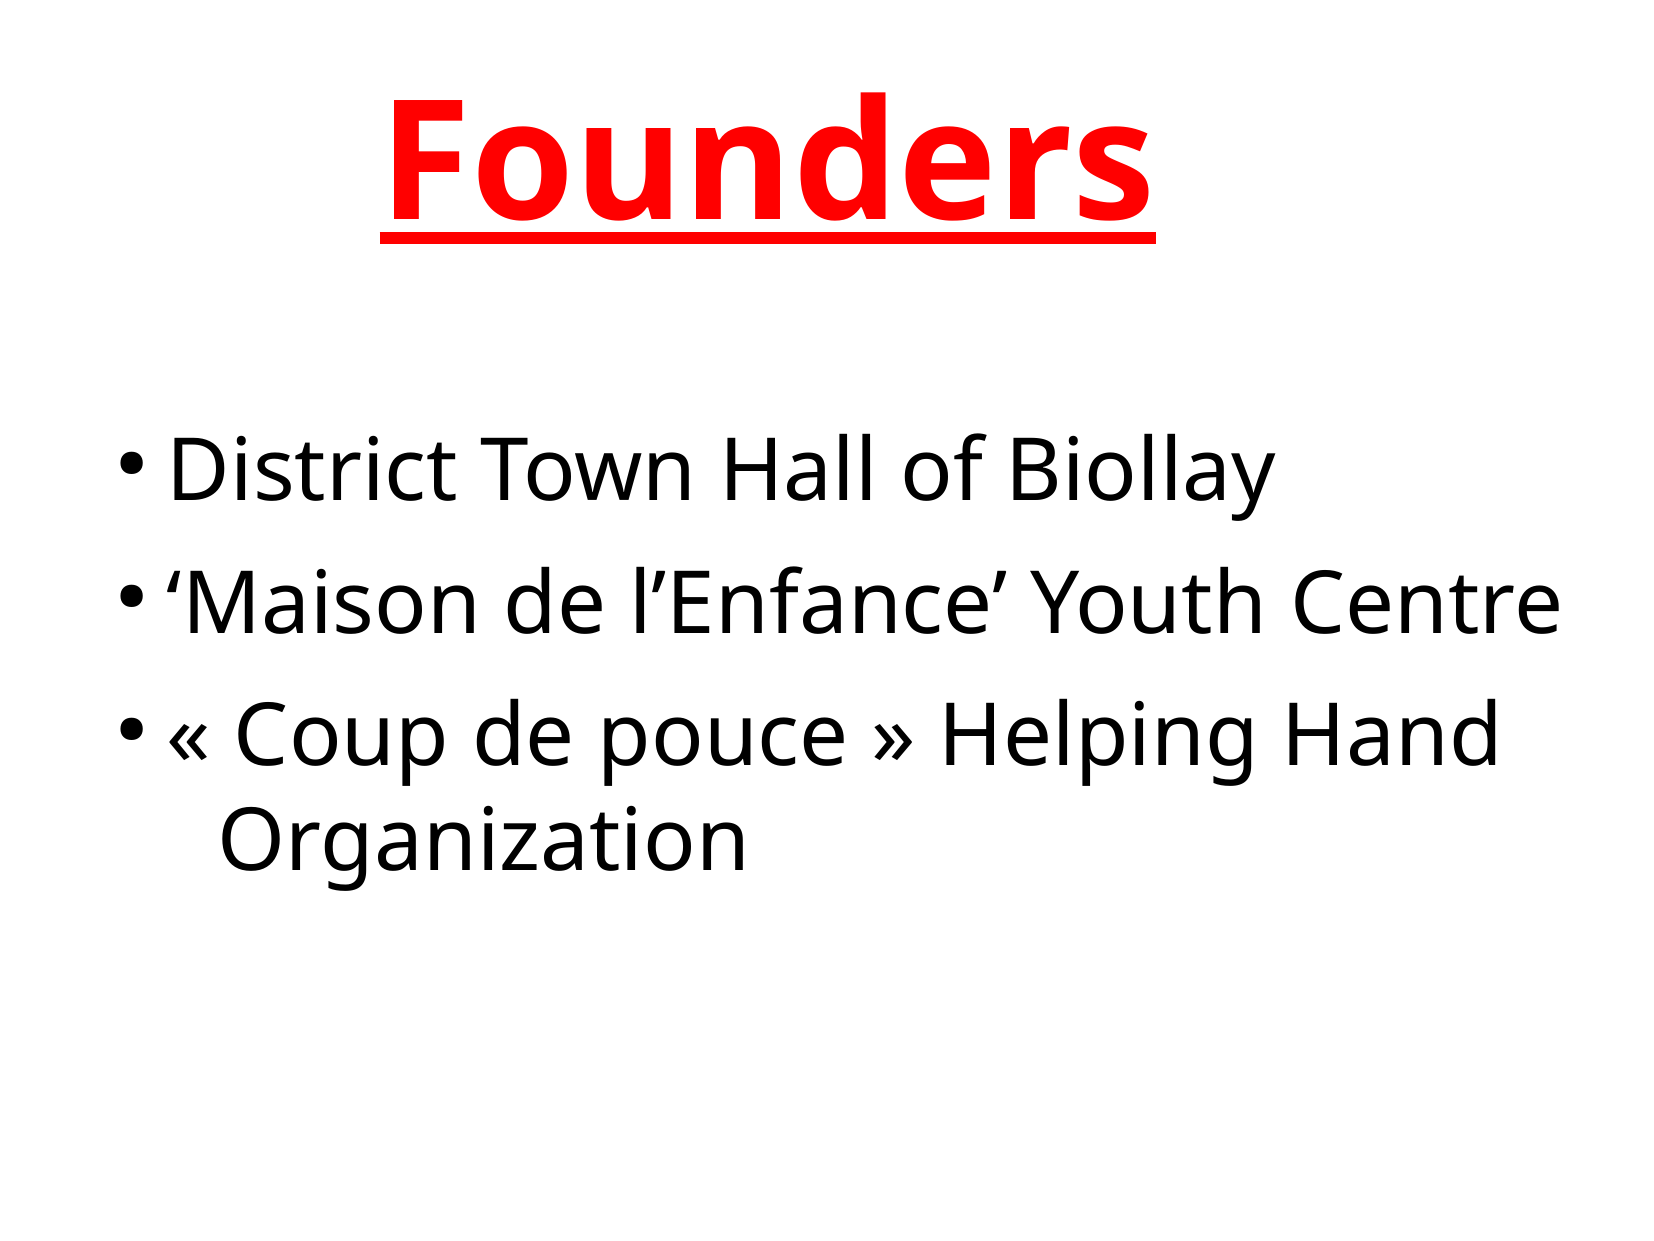

# Founders
District Town Hall of Biollay
‘Maison de l’Enfance’ Youth Centre
« Coup de pouce » Helping Hand Organization